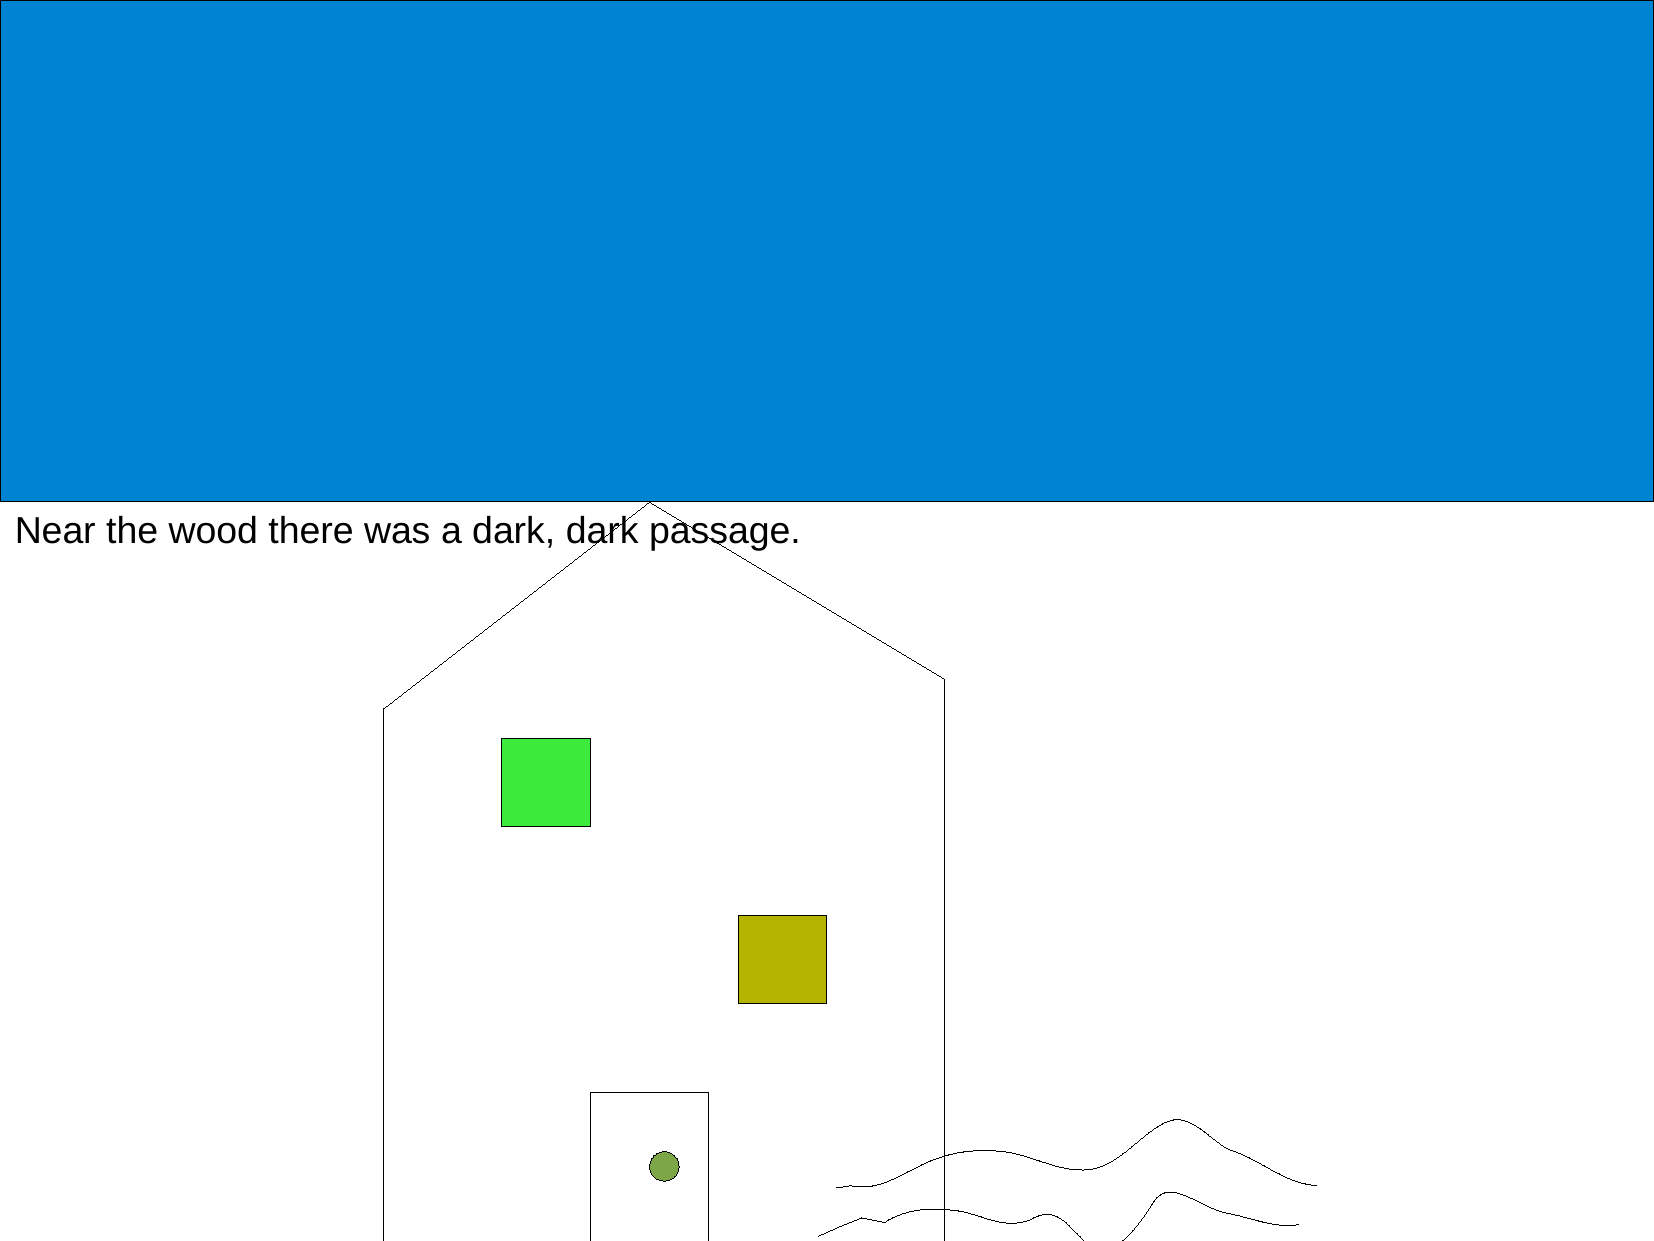

Near the wood there was a dark, dark passage.